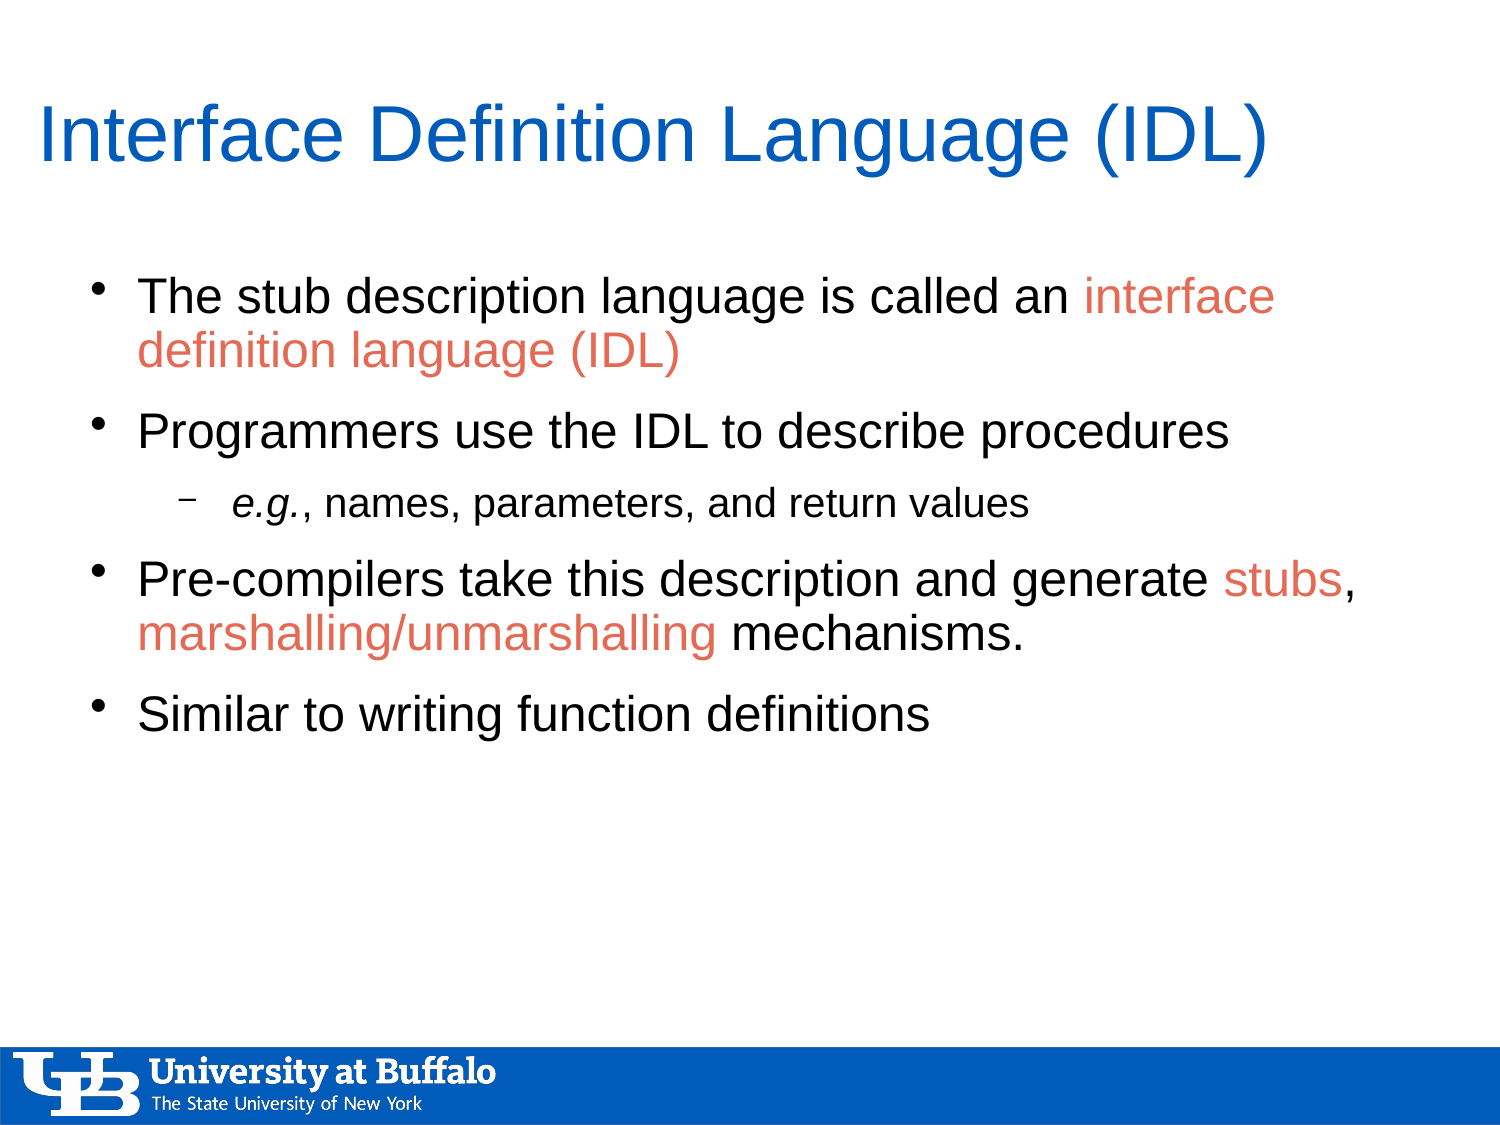

# Interface Definition Language (IDL)
The stub description language is called an interface definition language (IDL)
Programmers use the IDL to describe procedures
e.g., names, parameters, and return values
Pre-compilers take this description and generate stubs, marshalling/unmarshalling mechanisms.
Similar to writing function definitions